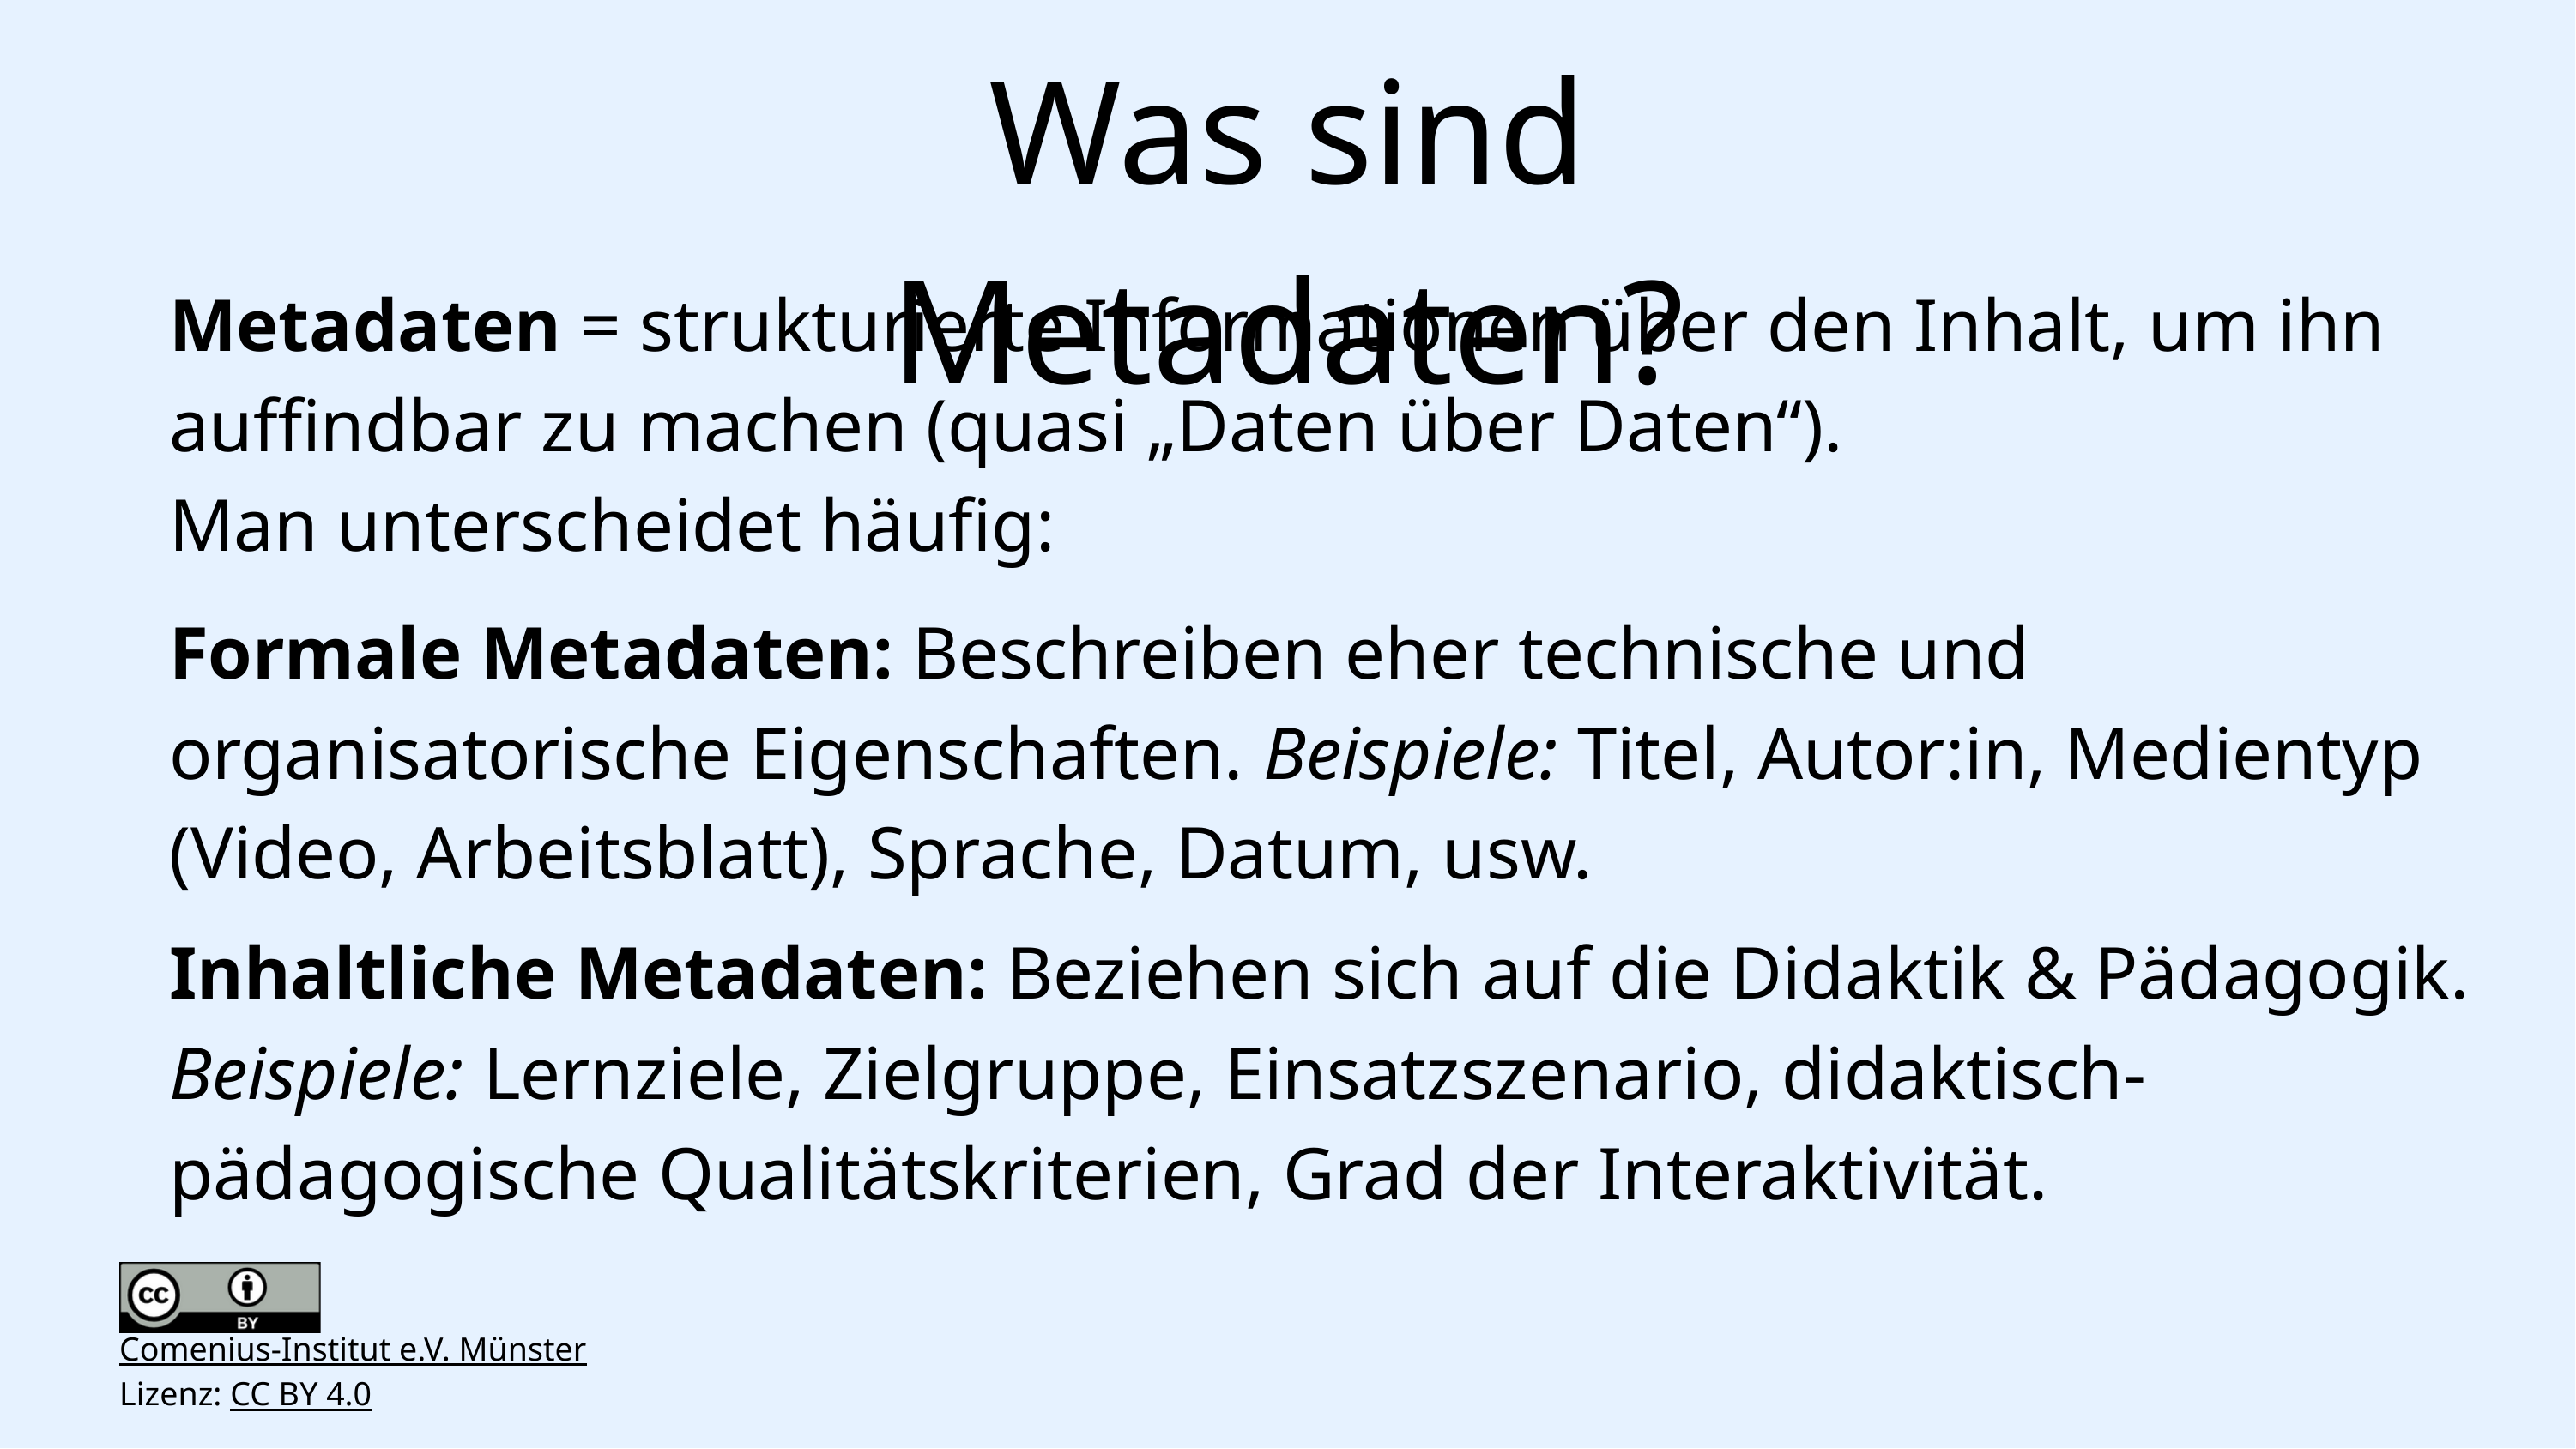

Was sind Metadaten?
Metadaten = strukturierte Informationen über den Inhalt, um ihn auffindbar zu machen (quasi „Daten über Daten“).
Man unterscheidet häufig:
Formale Metadaten: Beschreiben eher technische und organisatorische Eigenschaften. Beispiele: Titel, Autor:in, Medientyp (Video, Arbeitsblatt), Sprache, Datum, usw.
Inhaltliche Metadaten: Beziehen sich auf die Didaktik & Pädagogik. Beispiele: Lernziele, Zielgruppe, Einsatzszenario, didaktisch-pädagogische Qualitätskriterien, Grad der Interaktivität.
Comenius-Institut e.V. Münster
Lizenz: CC BY 4.0